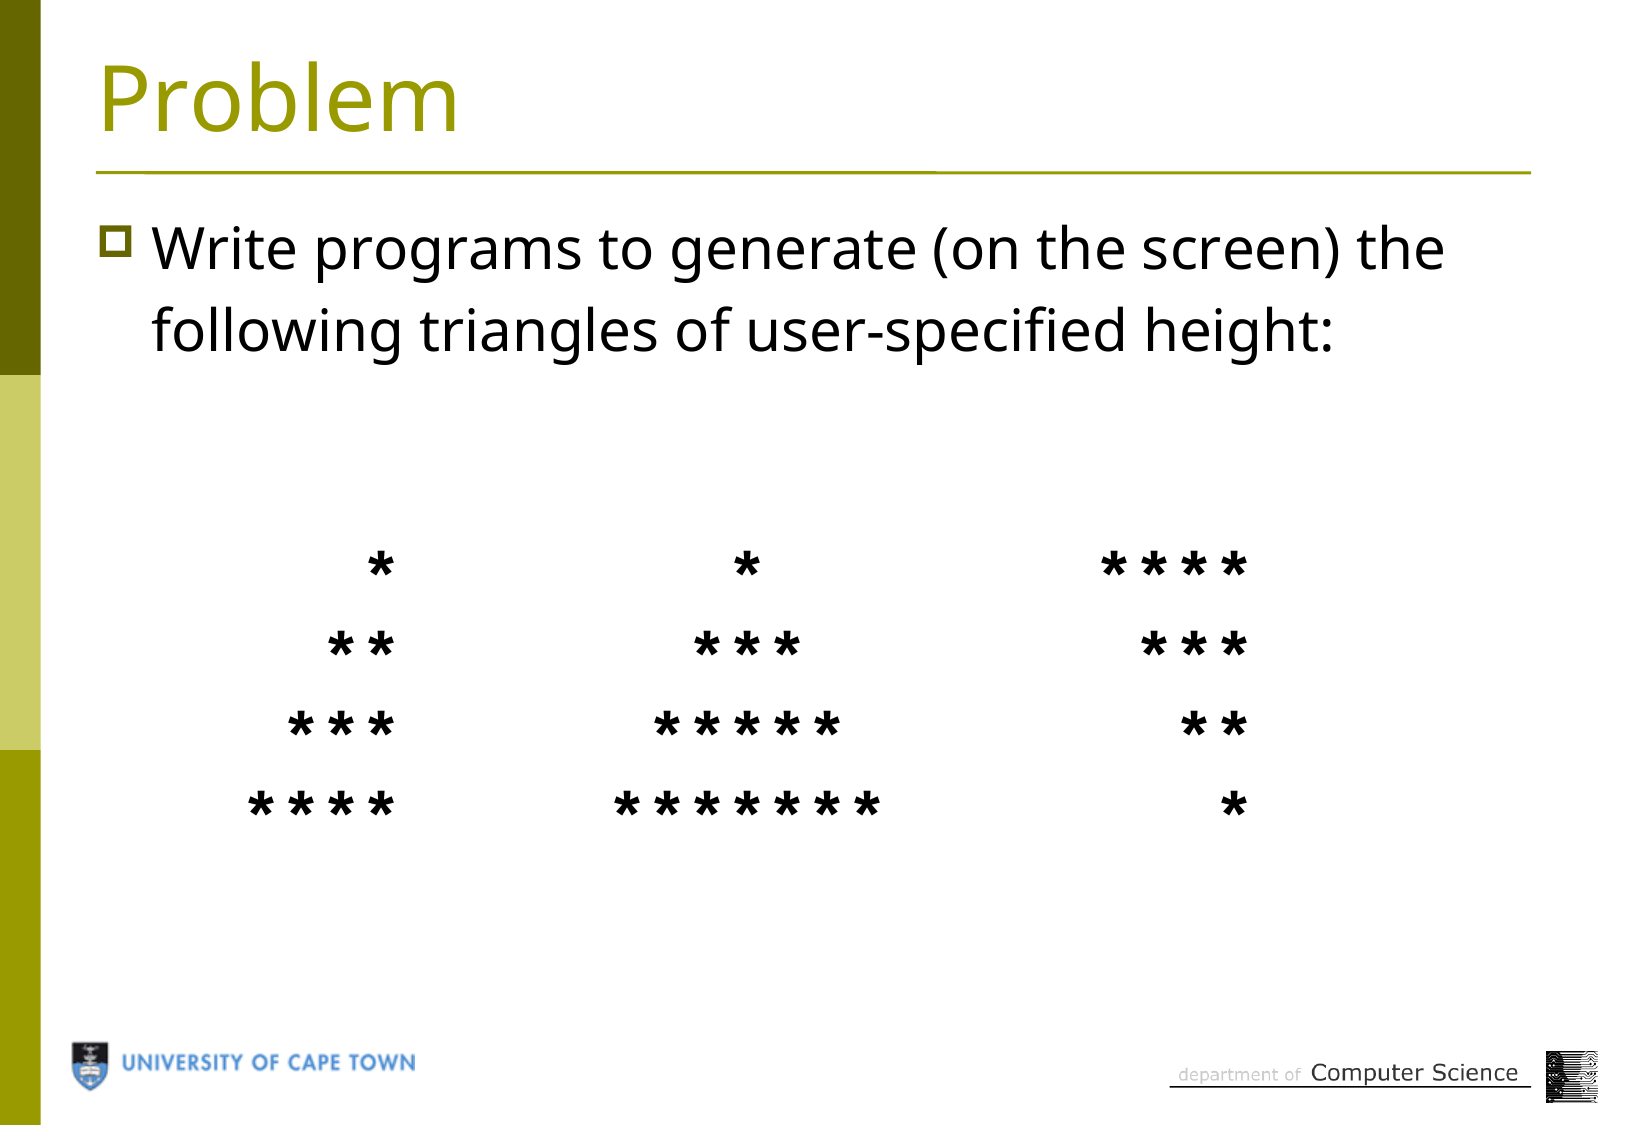

# Problem
Write programs to generate (on the screen) the following triangles of user-specified height:
 *
 **
 ***
****
 *
 ***
 *****
*******
****
 ***
 **
 *